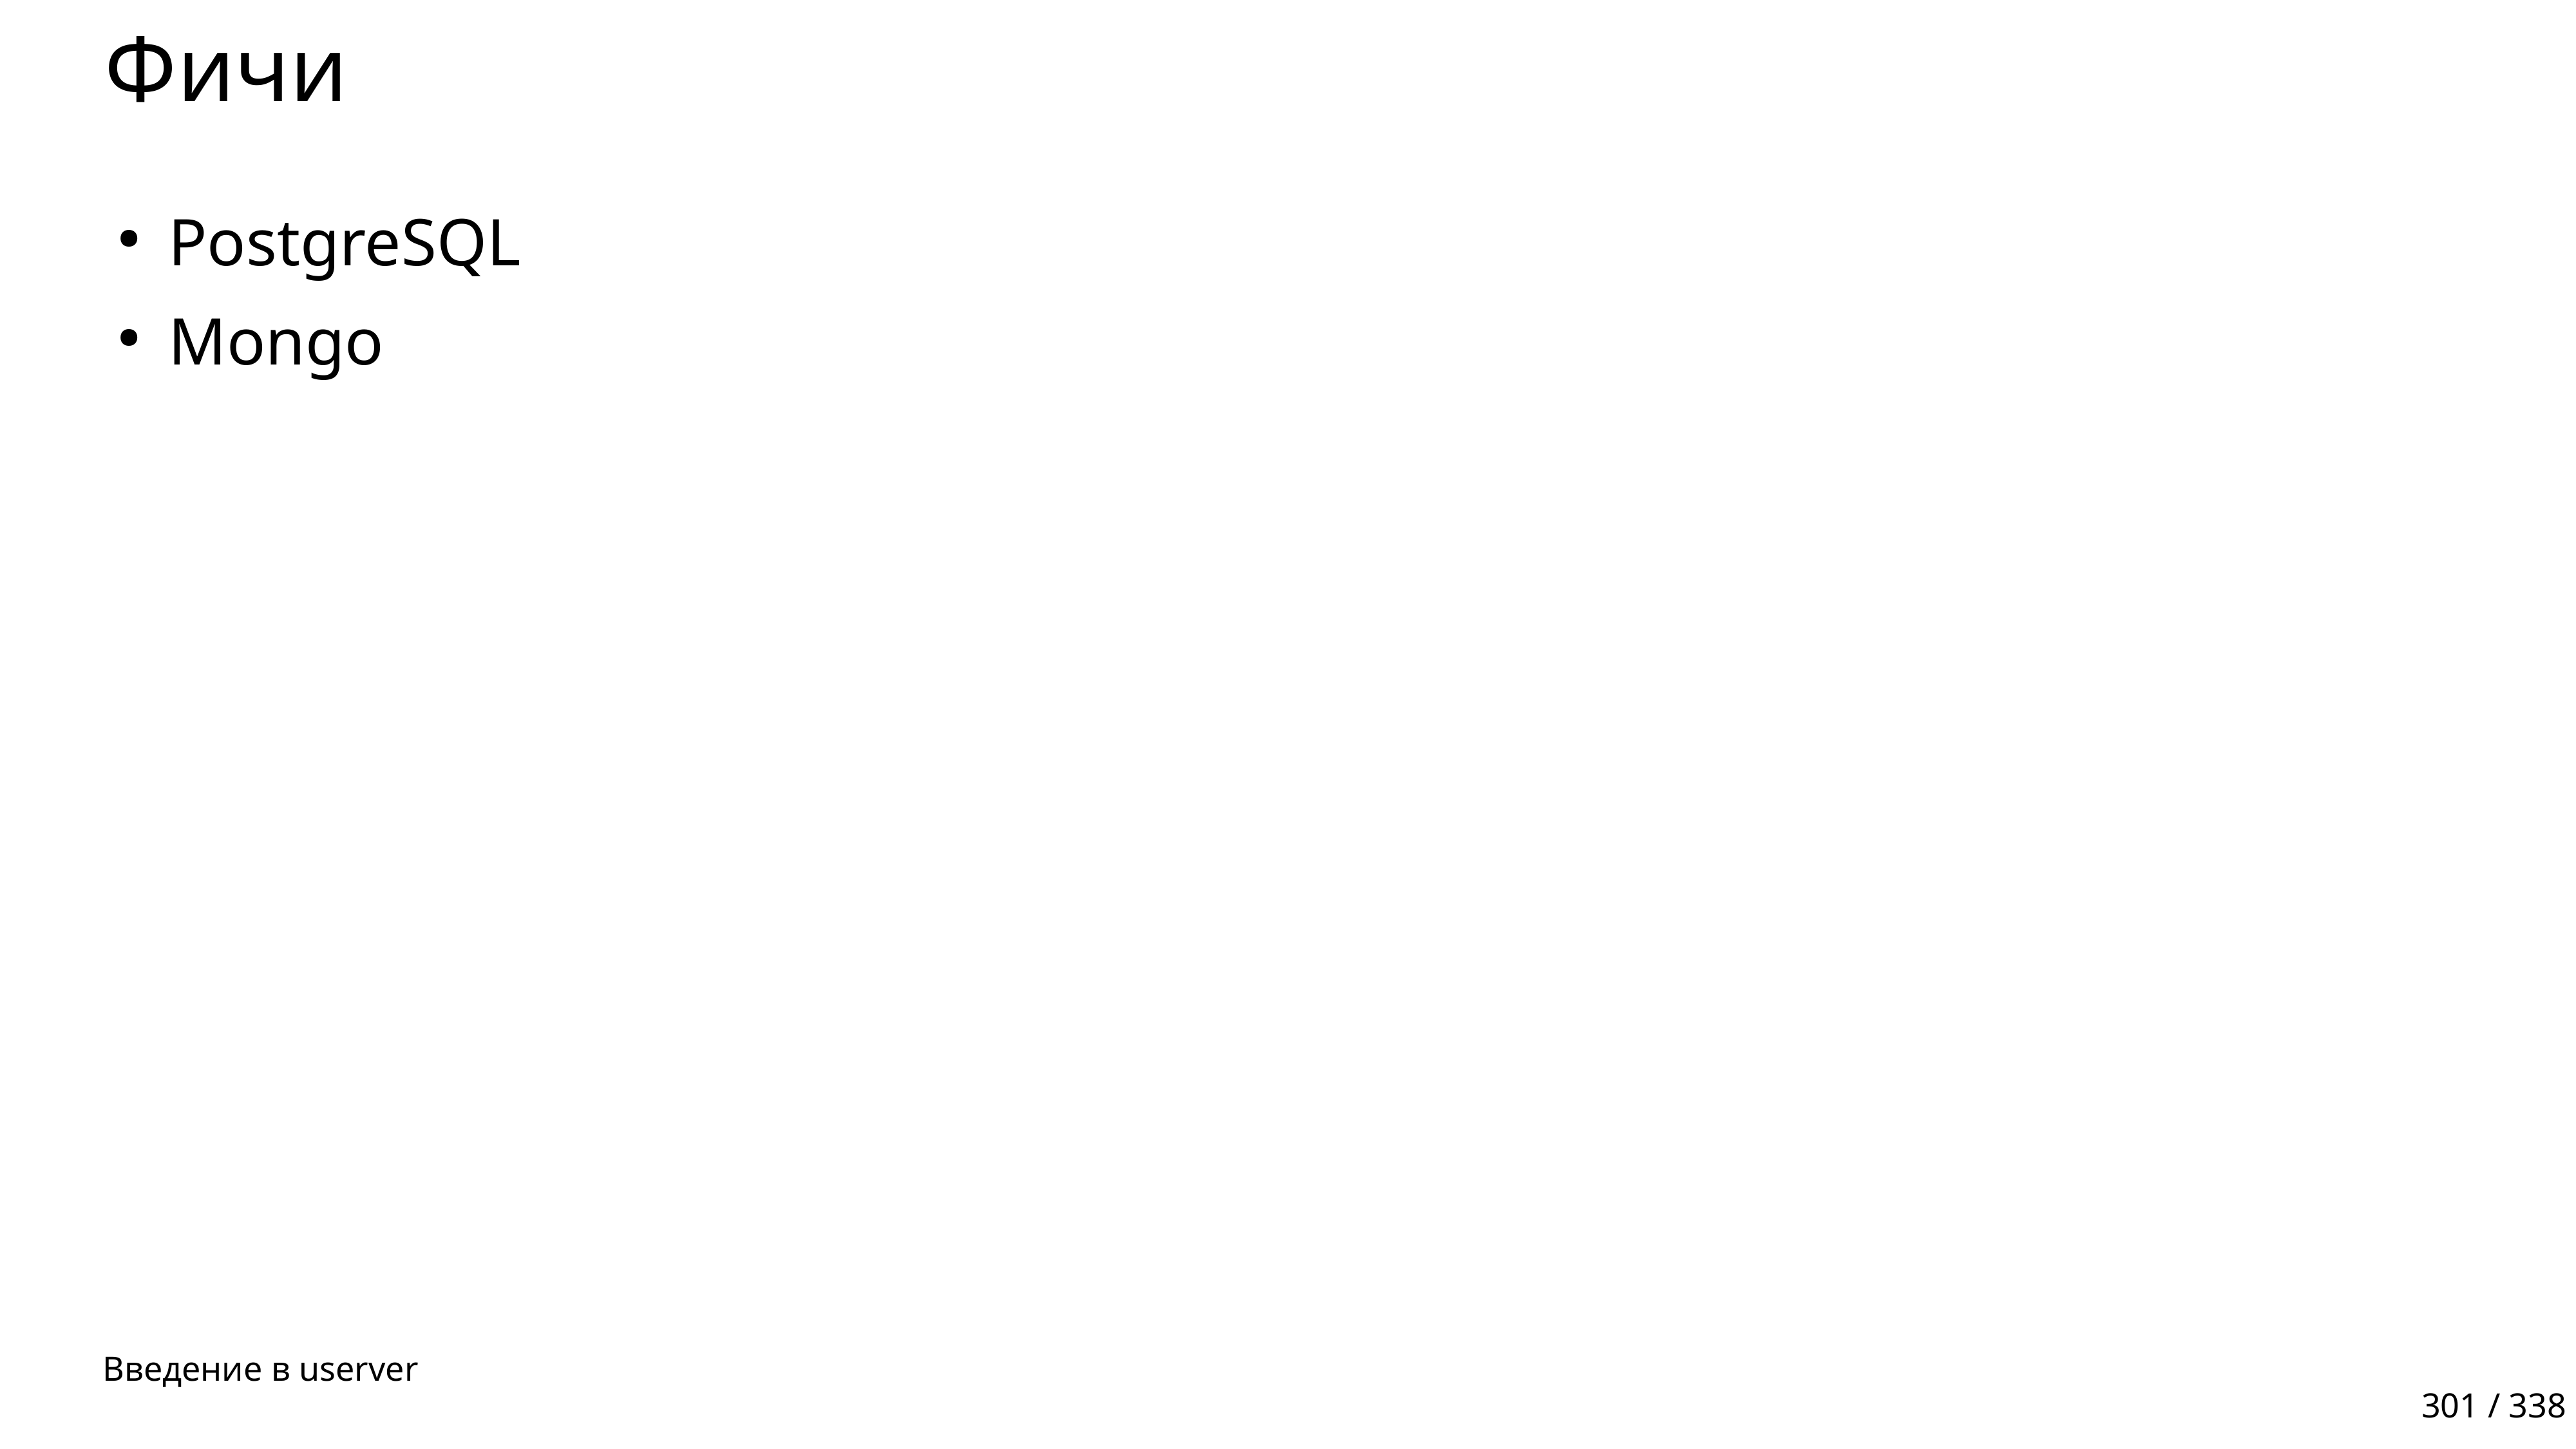

Фичи
# PostgreSQL
 Mongo
Введение в userver